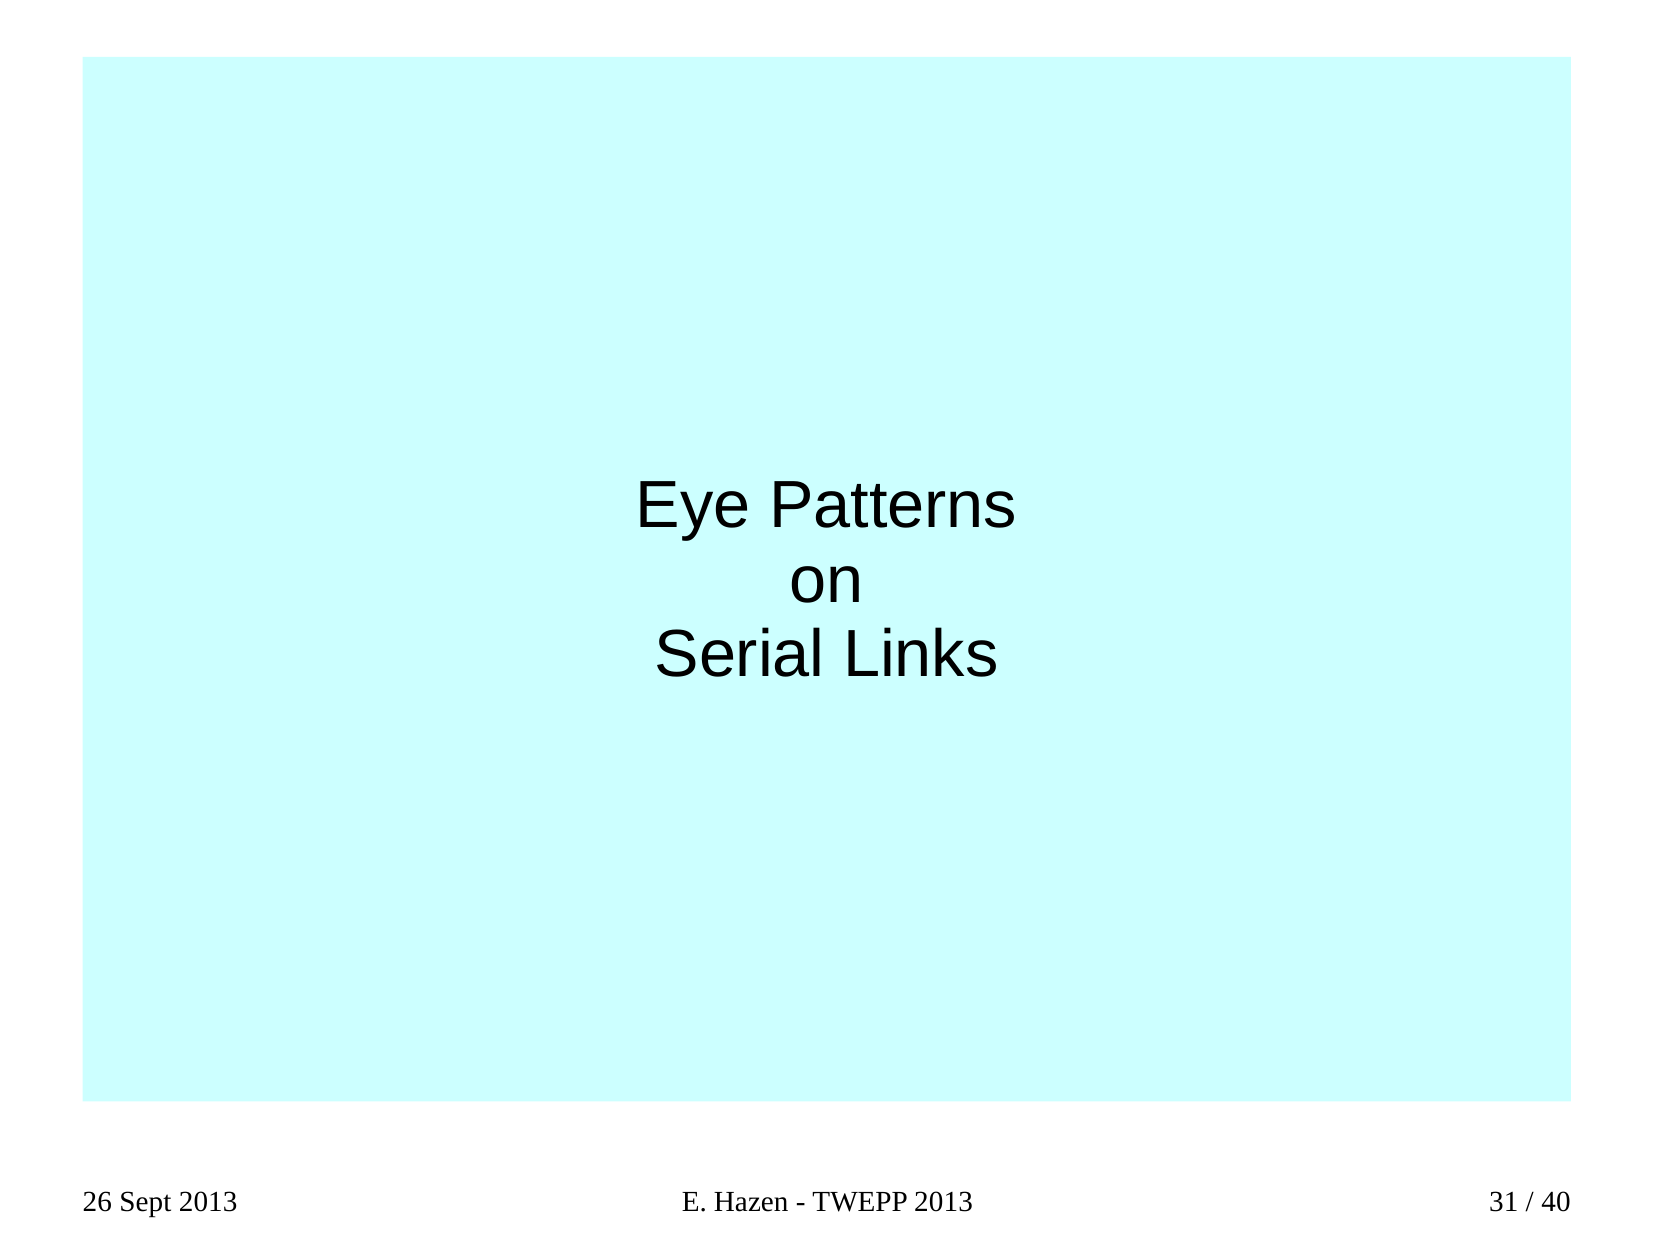

# Eye Patterns
on
Serial Links
26 Sept 2013
E. Hazen - TWEPP 2013
31